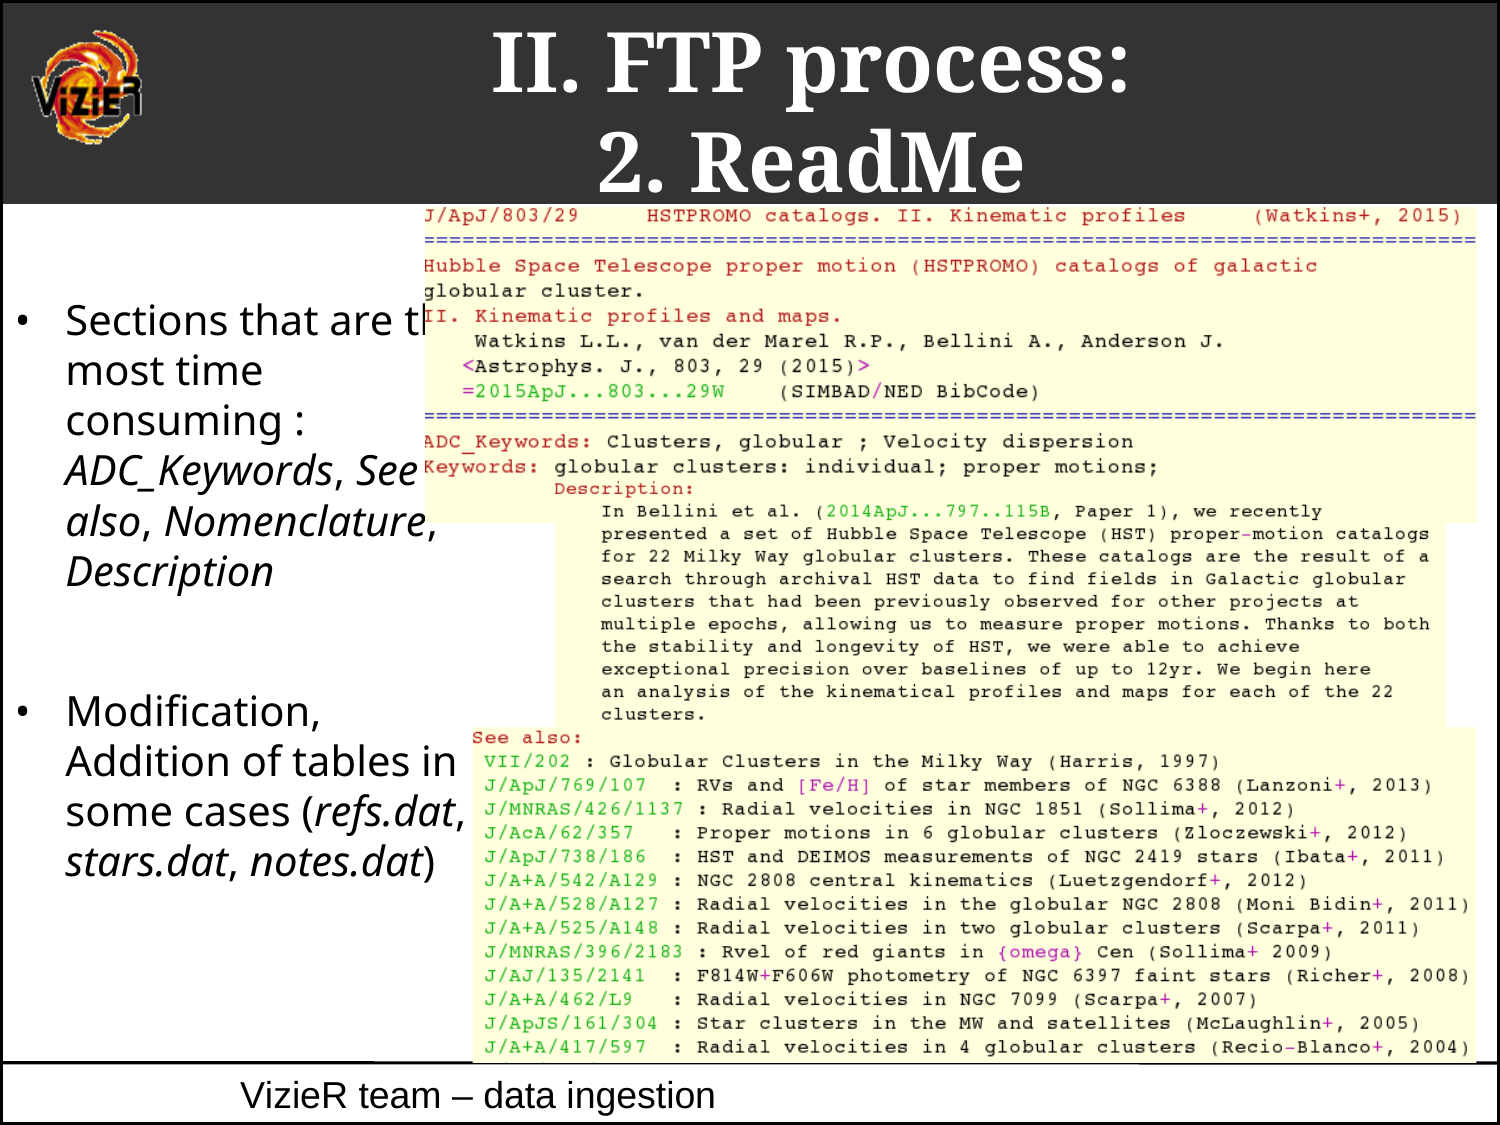

# II. FTP process: 2. ReadMe
Sections that are the most time consuming : ADC_Keywords, See also, Nomenclature, Description
Modification, Addition of tables in some cases (refs.dat, stars.dat, notes.dat)‏